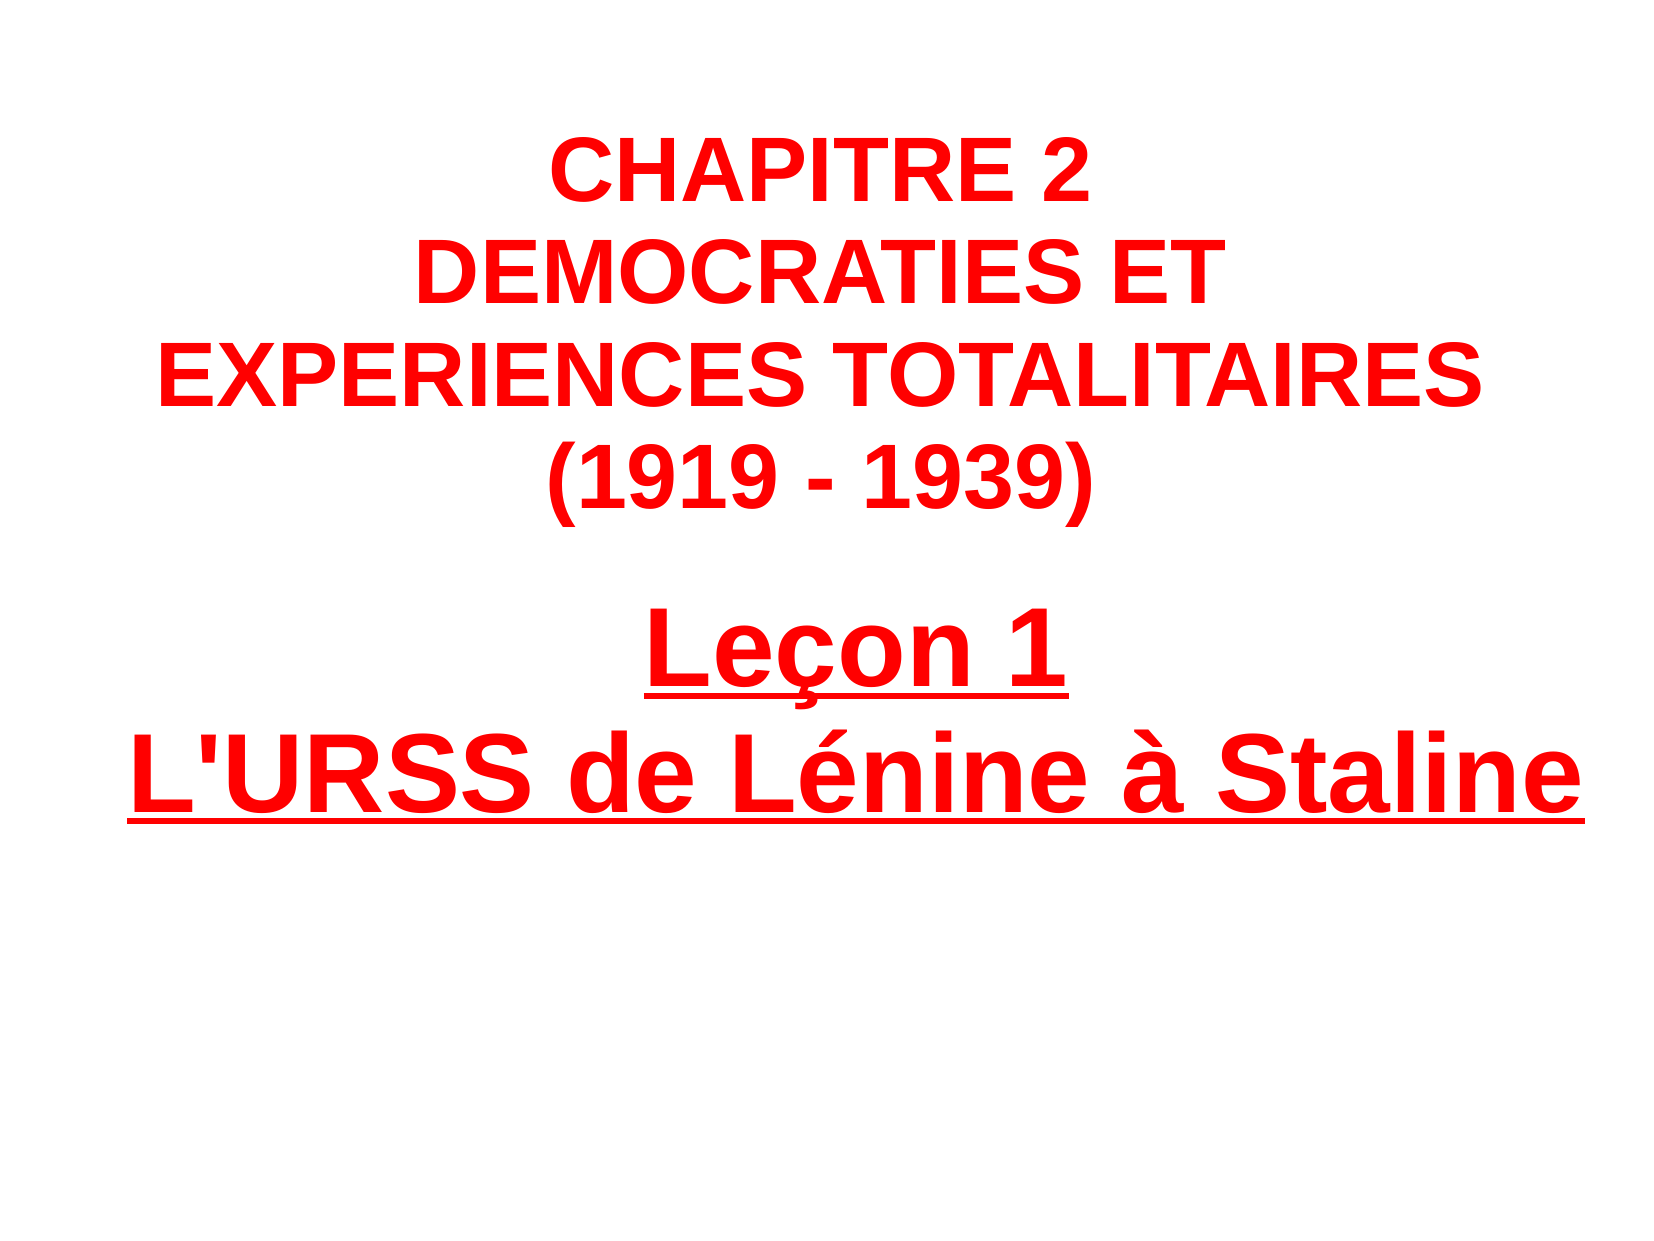

# CHAPITRE 2 DEMOCRATIES ET EXPERIENCES TOTALITAIRES (1919 - 1939)
Leçon 1
L'URSS de Lénine à Staline